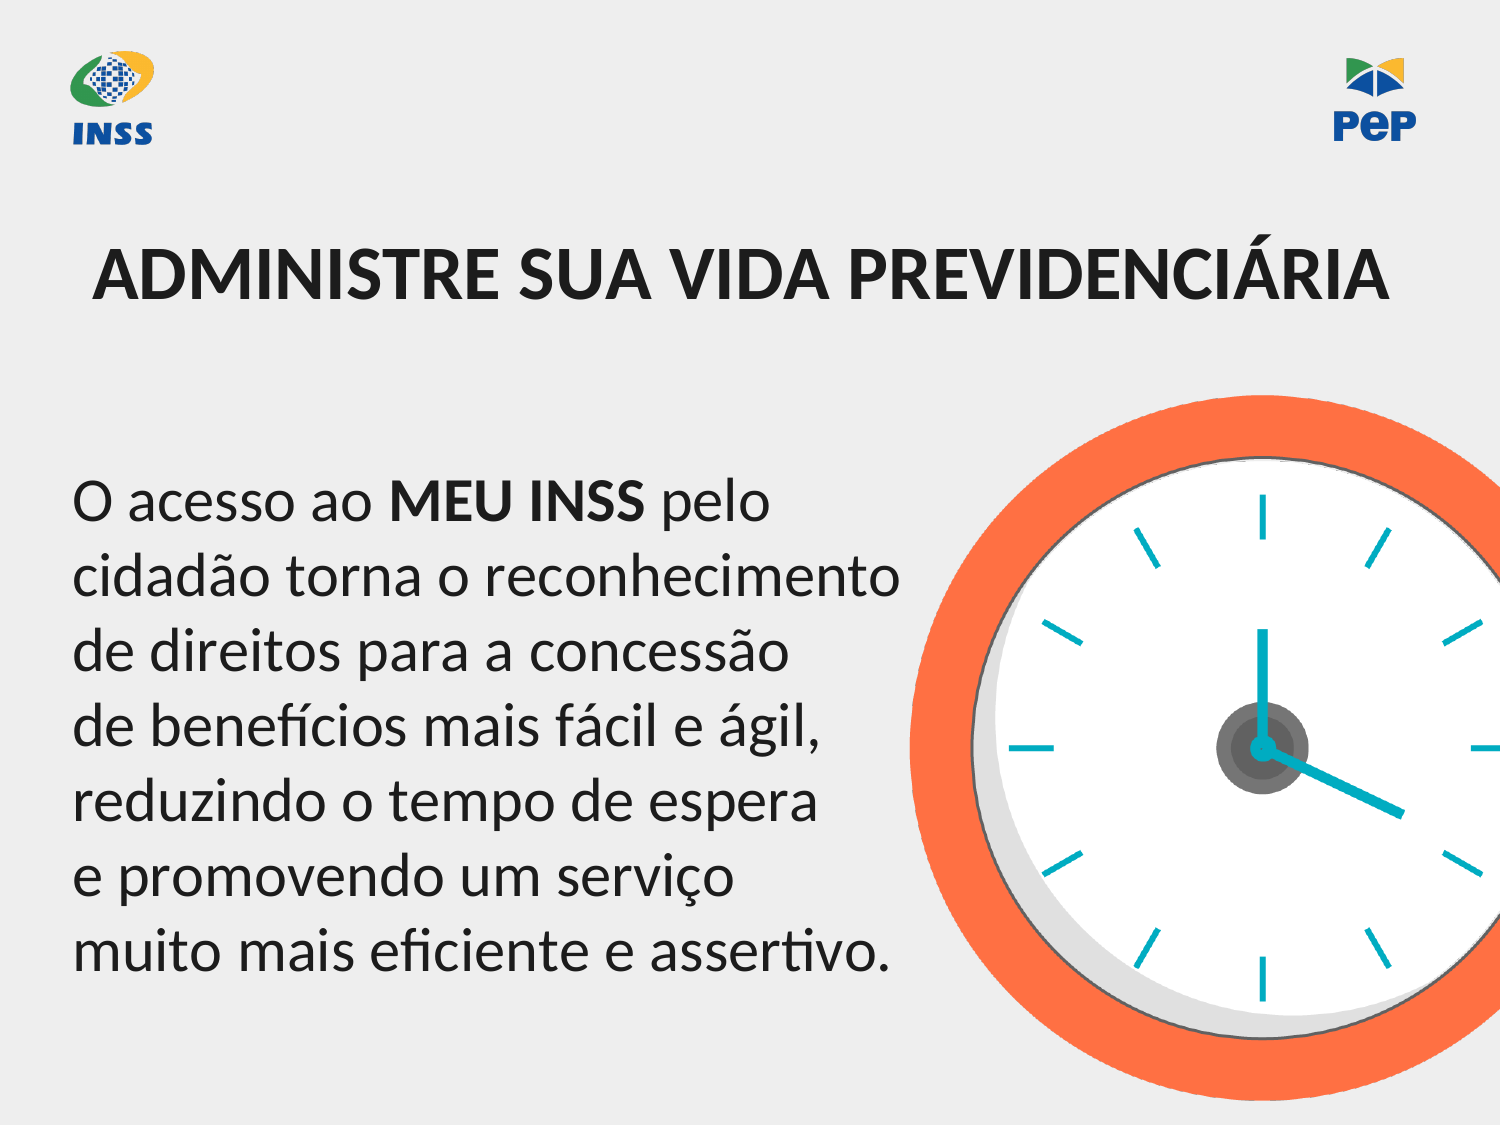

ADMINISTRE SUA VIDA PREVIDENCIÁRIA
# O acesso ao MEU INSS pelo cidadão torna o reconhecimento de direitos para a concessão de benefícios mais fácil e ágil, reduzindo o tempo de espera e promovendo um serviço muito mais eficiente e assertivo.